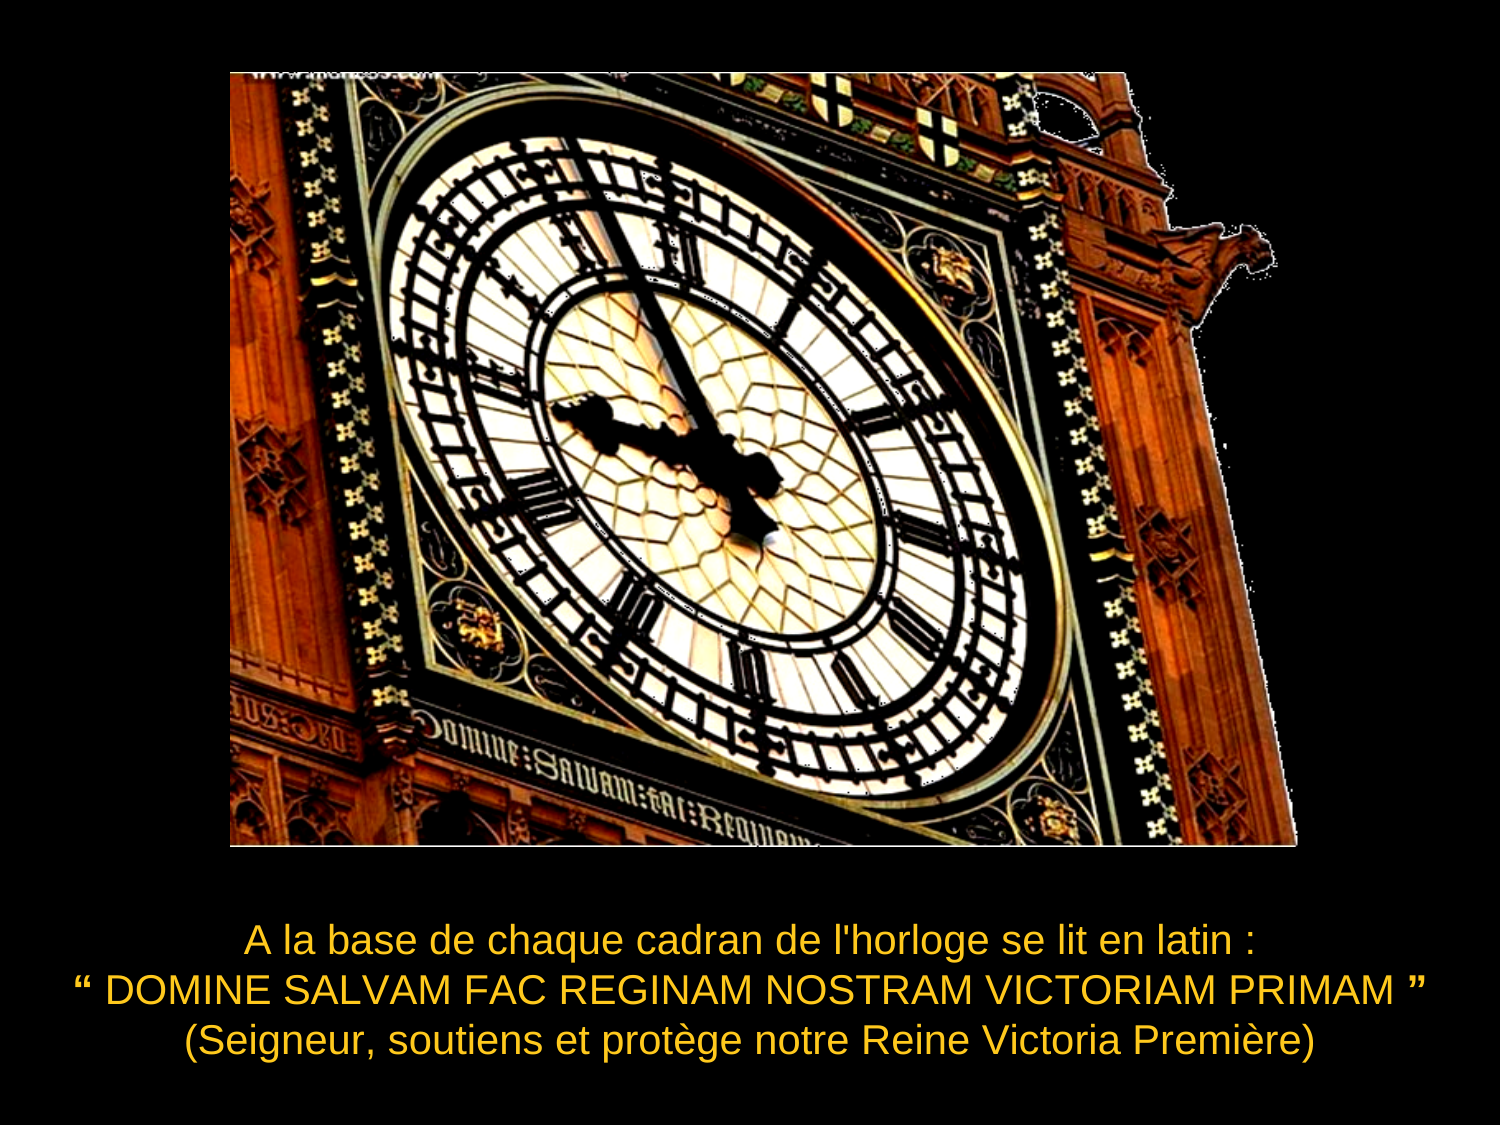

A la base de chaque cadran de l'horloge se lit en latin :
“ DOMINE SALVAM FAC REGINAM NOSTRAM VICTORIAM PRIMAM ” (Seigneur, soutiens et protège notre Reine Victoria Première)